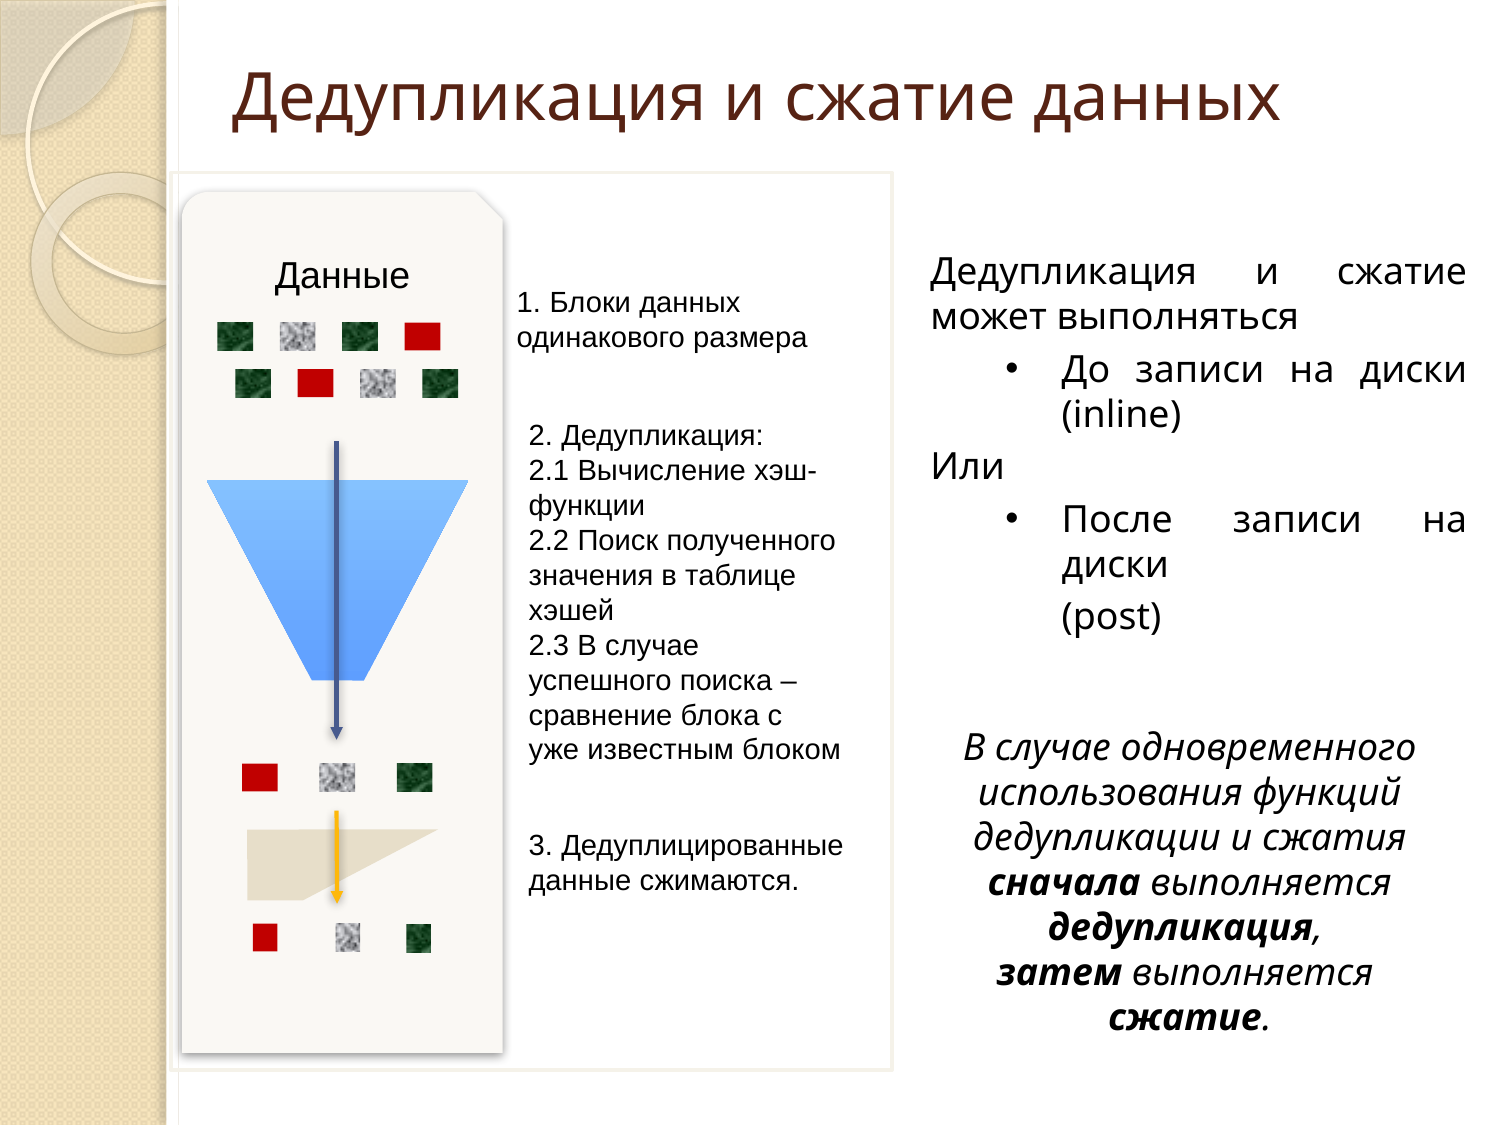

# Дедупликация и сжатие данных
Дедупликация и сжатие может выполняться
До записи на диски (inline)
Или
После записи на диски
	(post)
Данные
1. Блоки данных одинакового размера
2. Дедупликация:
2.1 Вычисление хэш-функции
2.2 Поиск полученного значения в таблице хэшей
2.3 В случае успешного поиска – сравнение блока с уже известным блоком
В случае одновременного использования функций дедупликации и сжатия
сначала выполняется дедупликация,
затем выполняется
сжатие.
3. Дедуплицированные данные сжимаются.